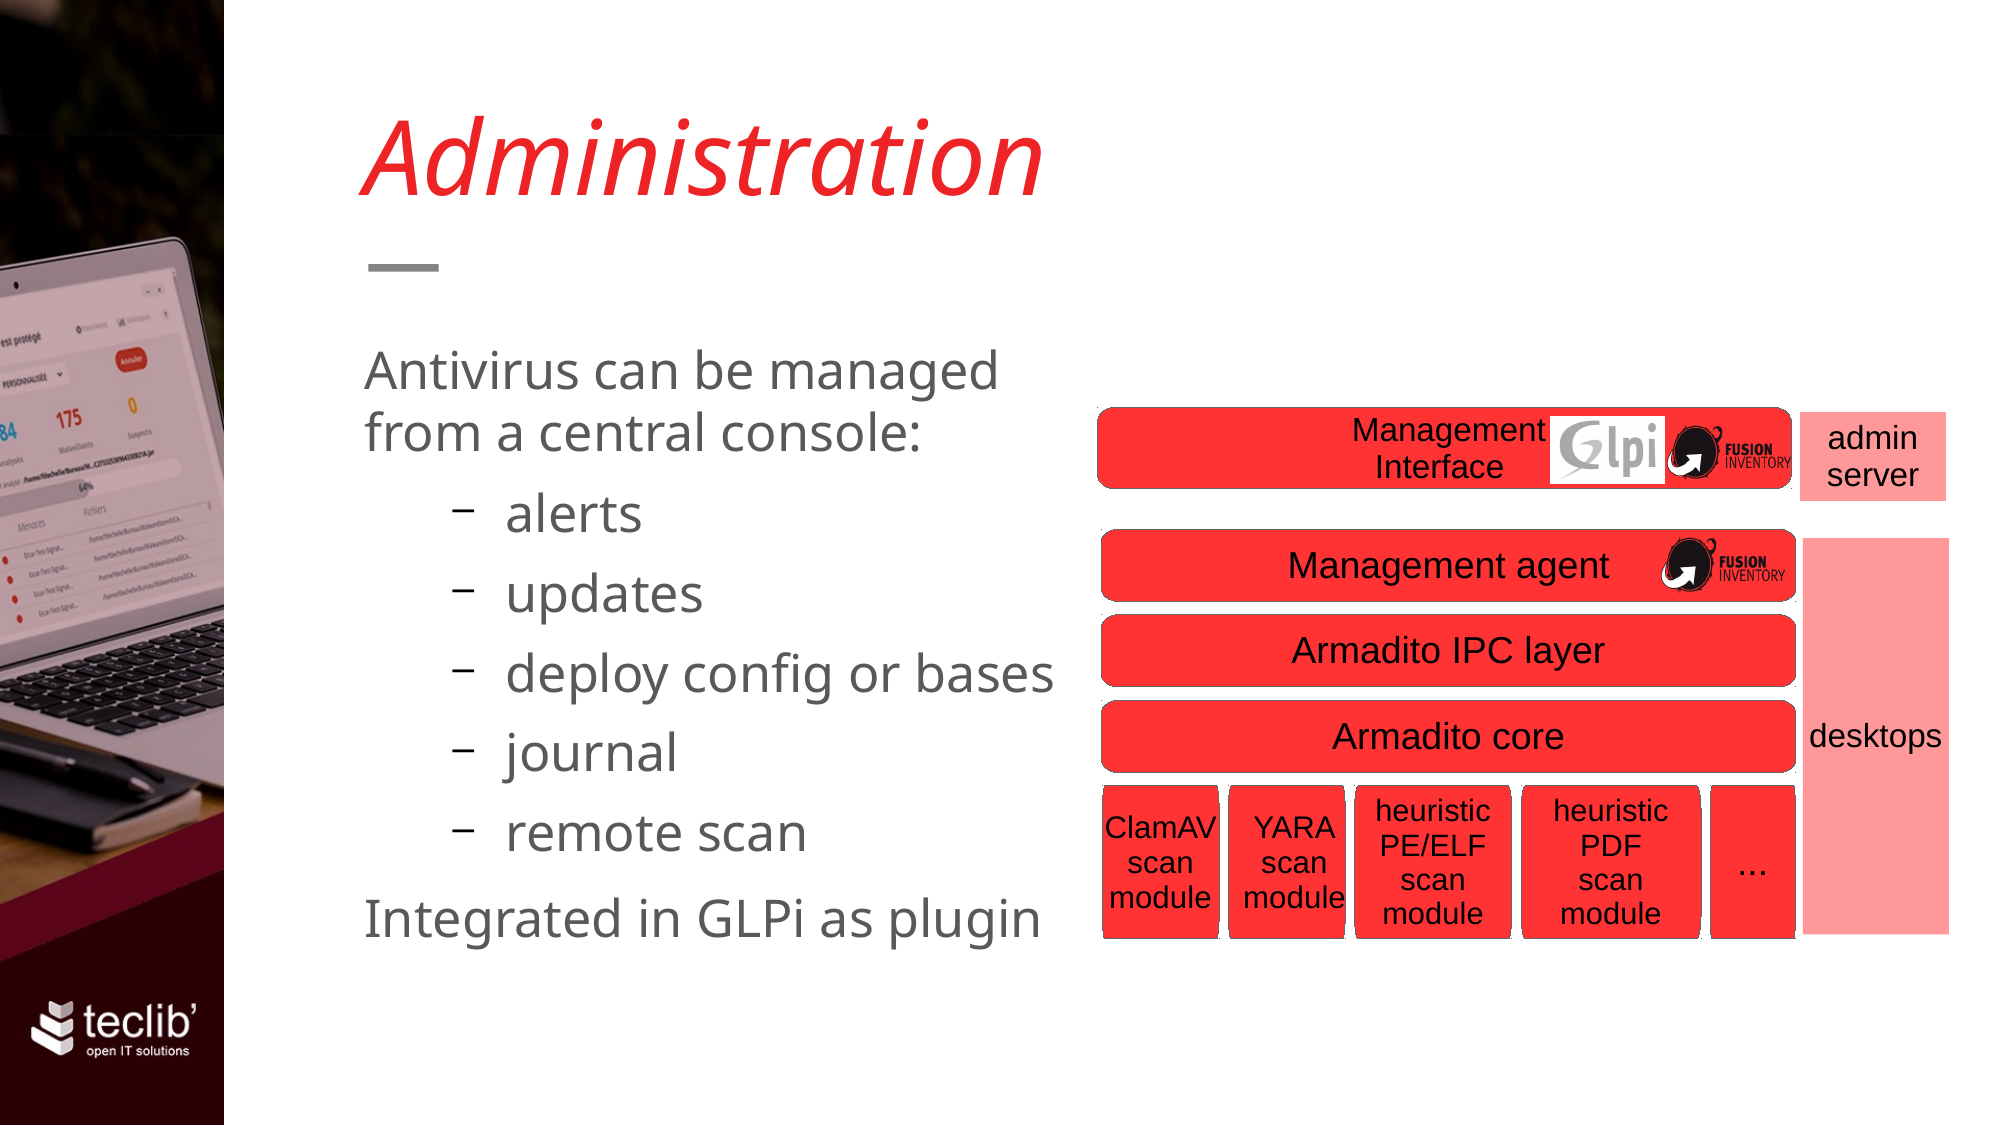

# Administration
Antivirus can be managed from a central console:
alerts
updates
deploy config or bases
journal
remote scan
Integrated in GLPi as plugin
 Management
Interface
admin
server
Management agent
desktops
Armadito IPC layer
Armadito core
ClamAV
scan
module
YARA
scan
module
heuristic
PE/ELF
scan
module
heuristic
PDF
scan
module
...